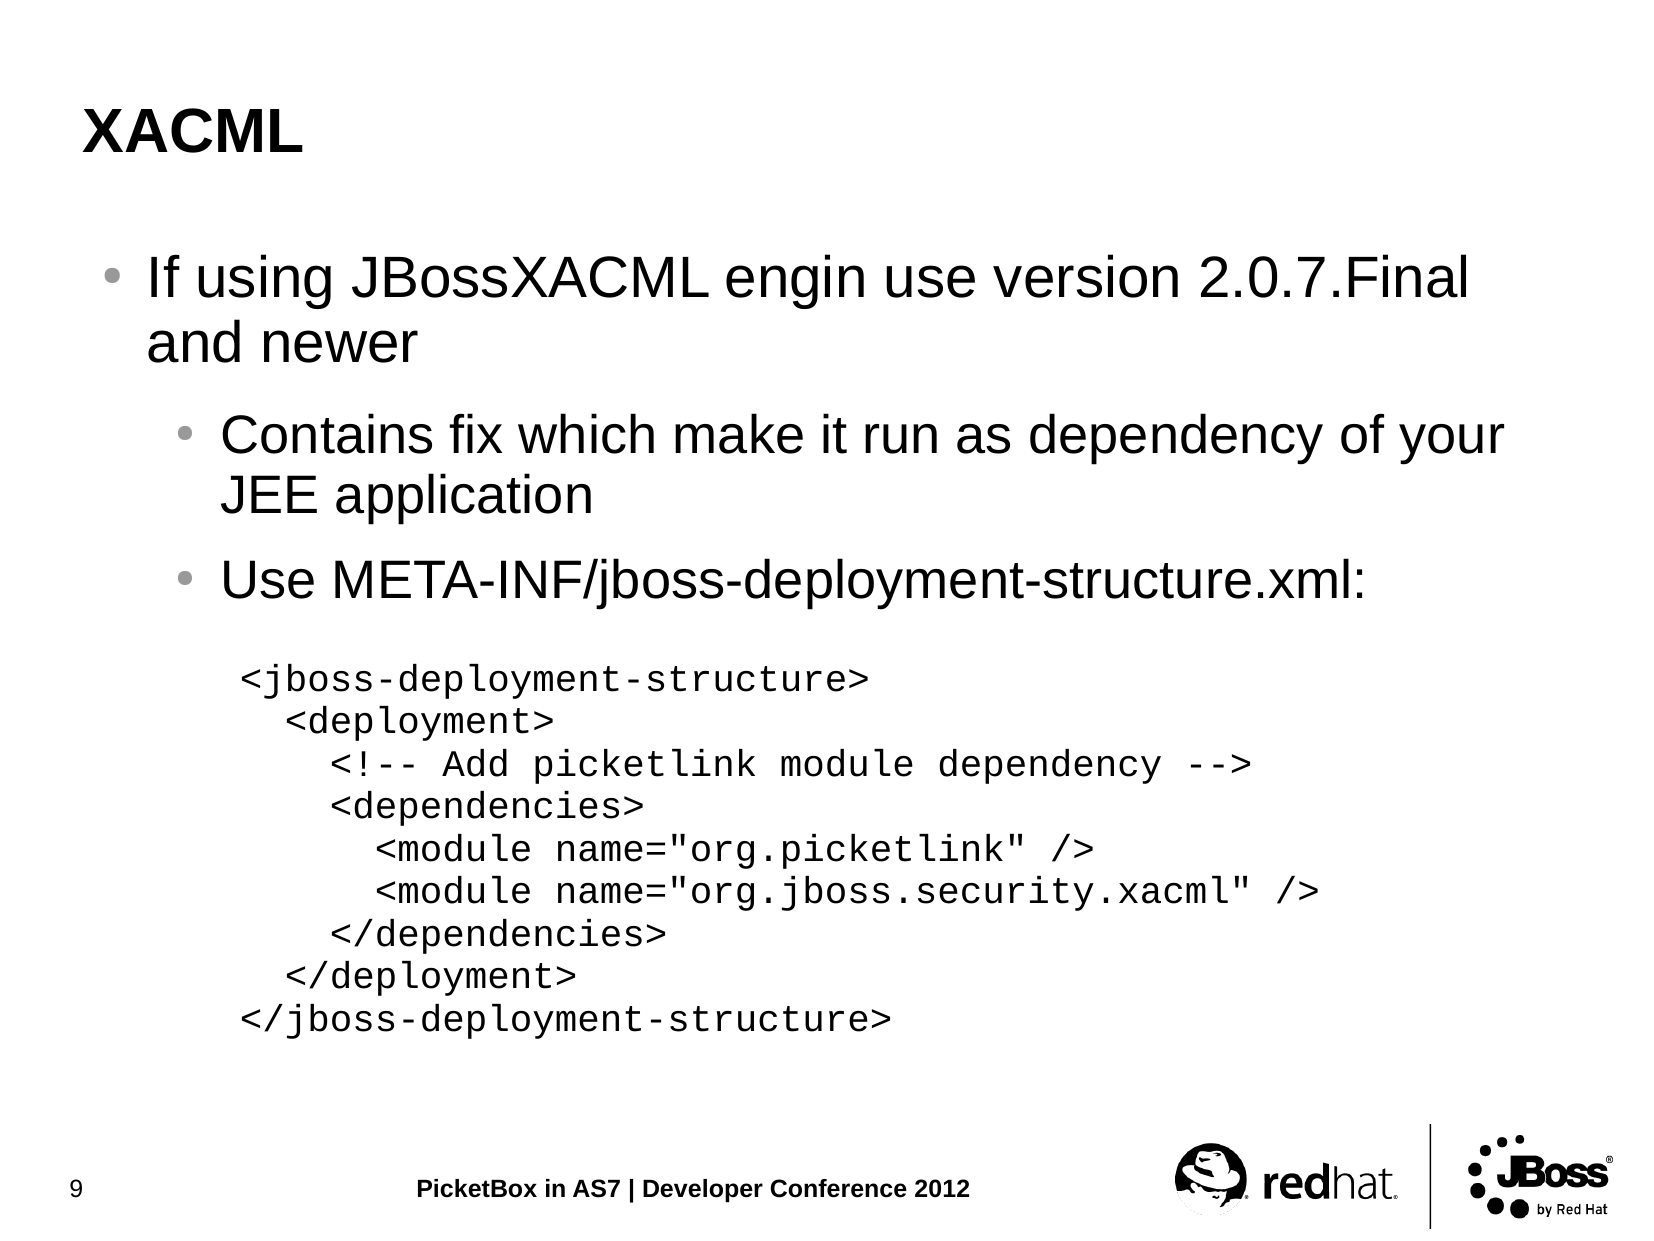

# XACML
If using JBossXACML engin use version 2.0.7.Final and newer
Contains fix which make it run as dependency of your JEE application
Use META-INF/jboss-deployment-structure.xml:
<jboss-deployment-structure>
 <deployment>
 <!-- Add picketlink module dependency -->
 <dependencies>
 <module name="org.picketlink" />
 <module name="org.jboss.security.xacml" />
 </dependencies>
 </deployment>
</jboss-deployment-structure>